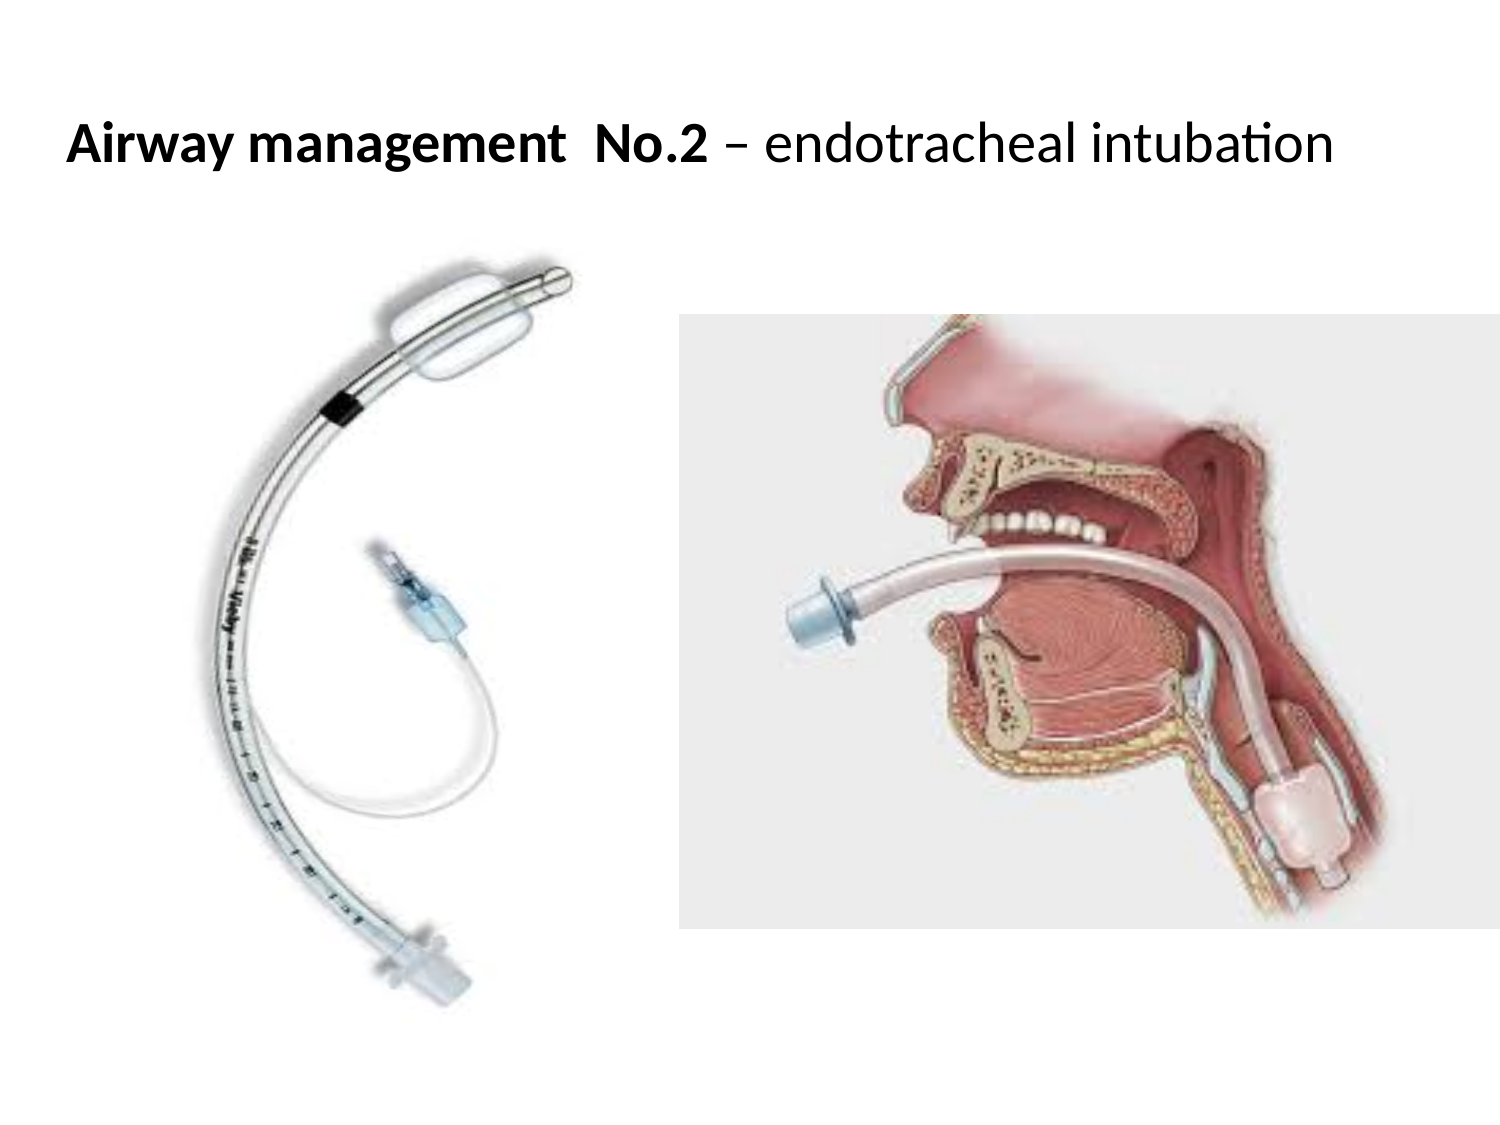

# Airway management No.2 – endotracheal intubation